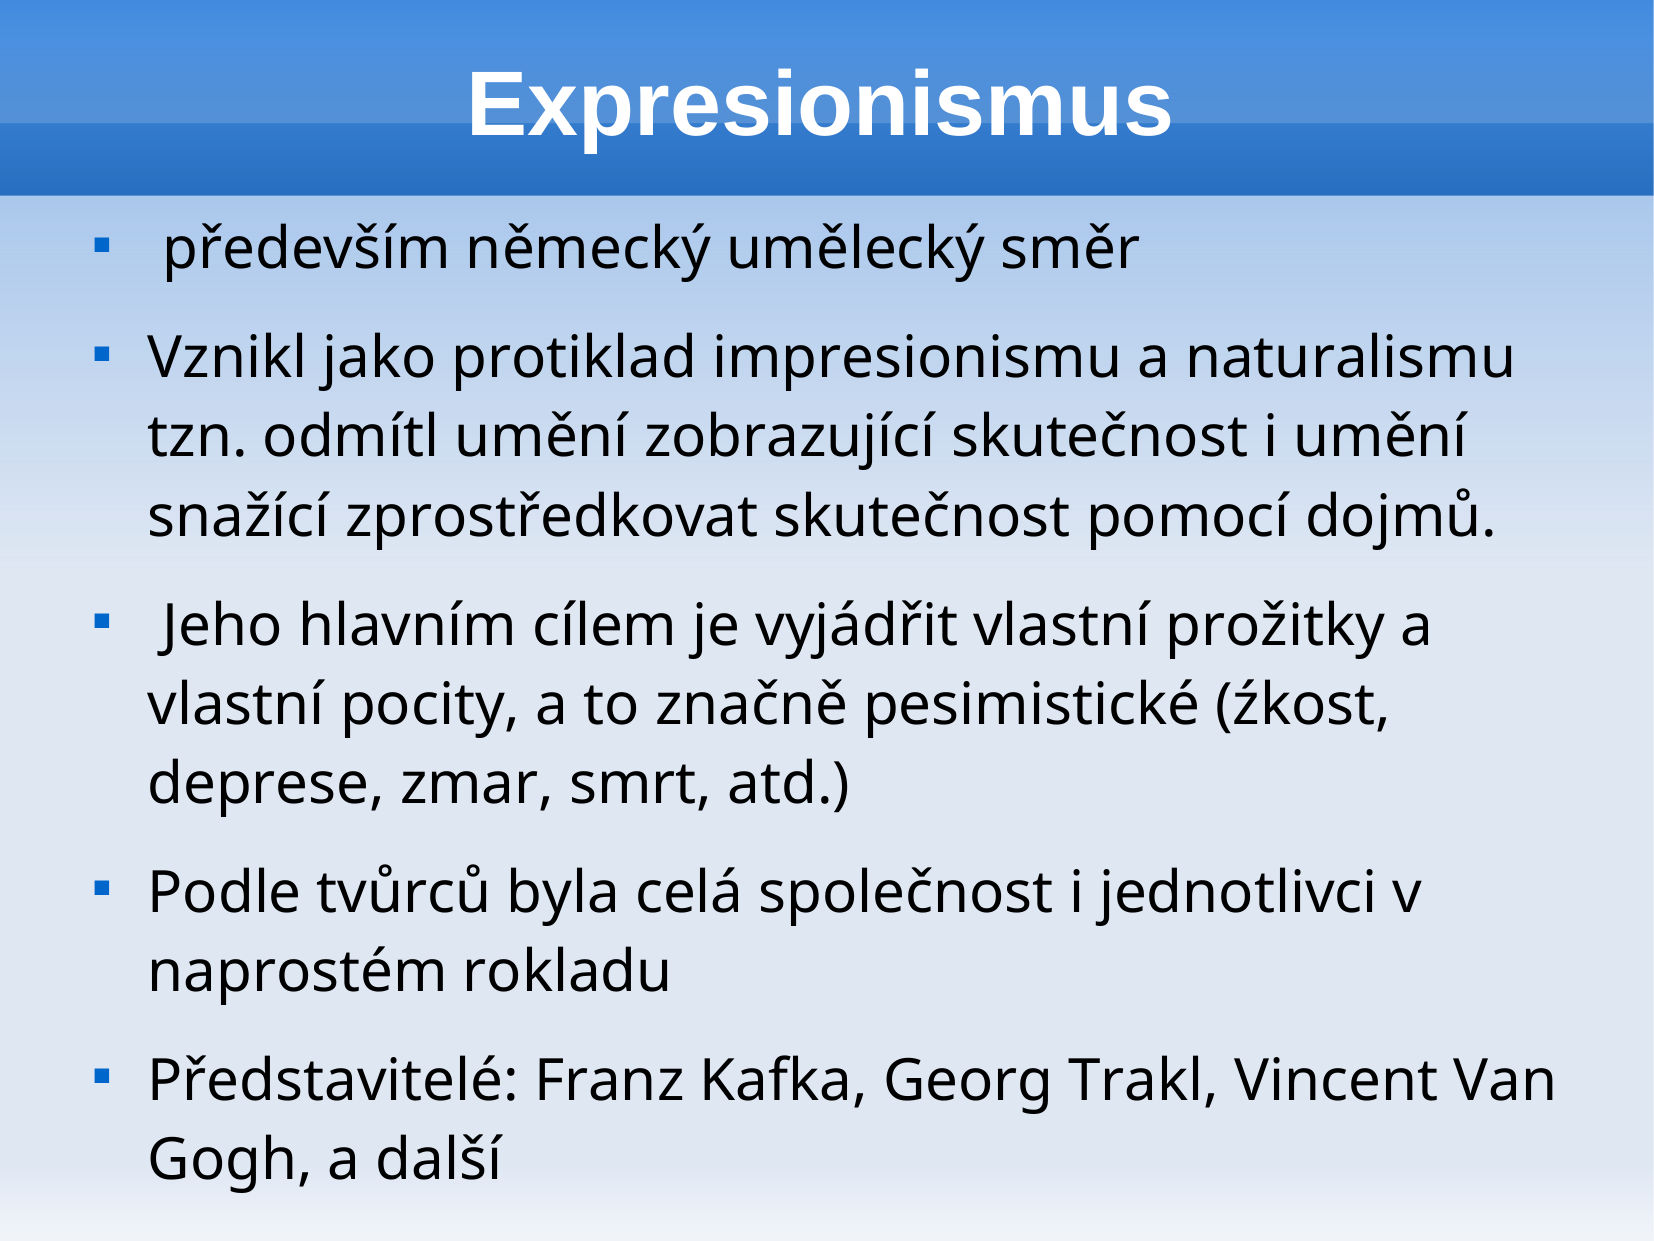

# Expresionismus
 především německý umělecký směr
Vznikl jako protiklad impresionismu a naturalismu tzn. odmítl umění zobrazující skutečnost i umění snažící zprostředkovat skutečnost pomocí dojmů.
 Jeho hlavním cílem je vyjádřit vlastní prožitky a vlastní pocity, a to značně pesimistické (źkost, deprese, zmar, smrt, atd.)
Podle tvůrců byla celá společnost i jednotlivci v naprostém rokladu
Představitelé: Franz Kafka, Georg Trakl, Vincent Van Gogh, a další